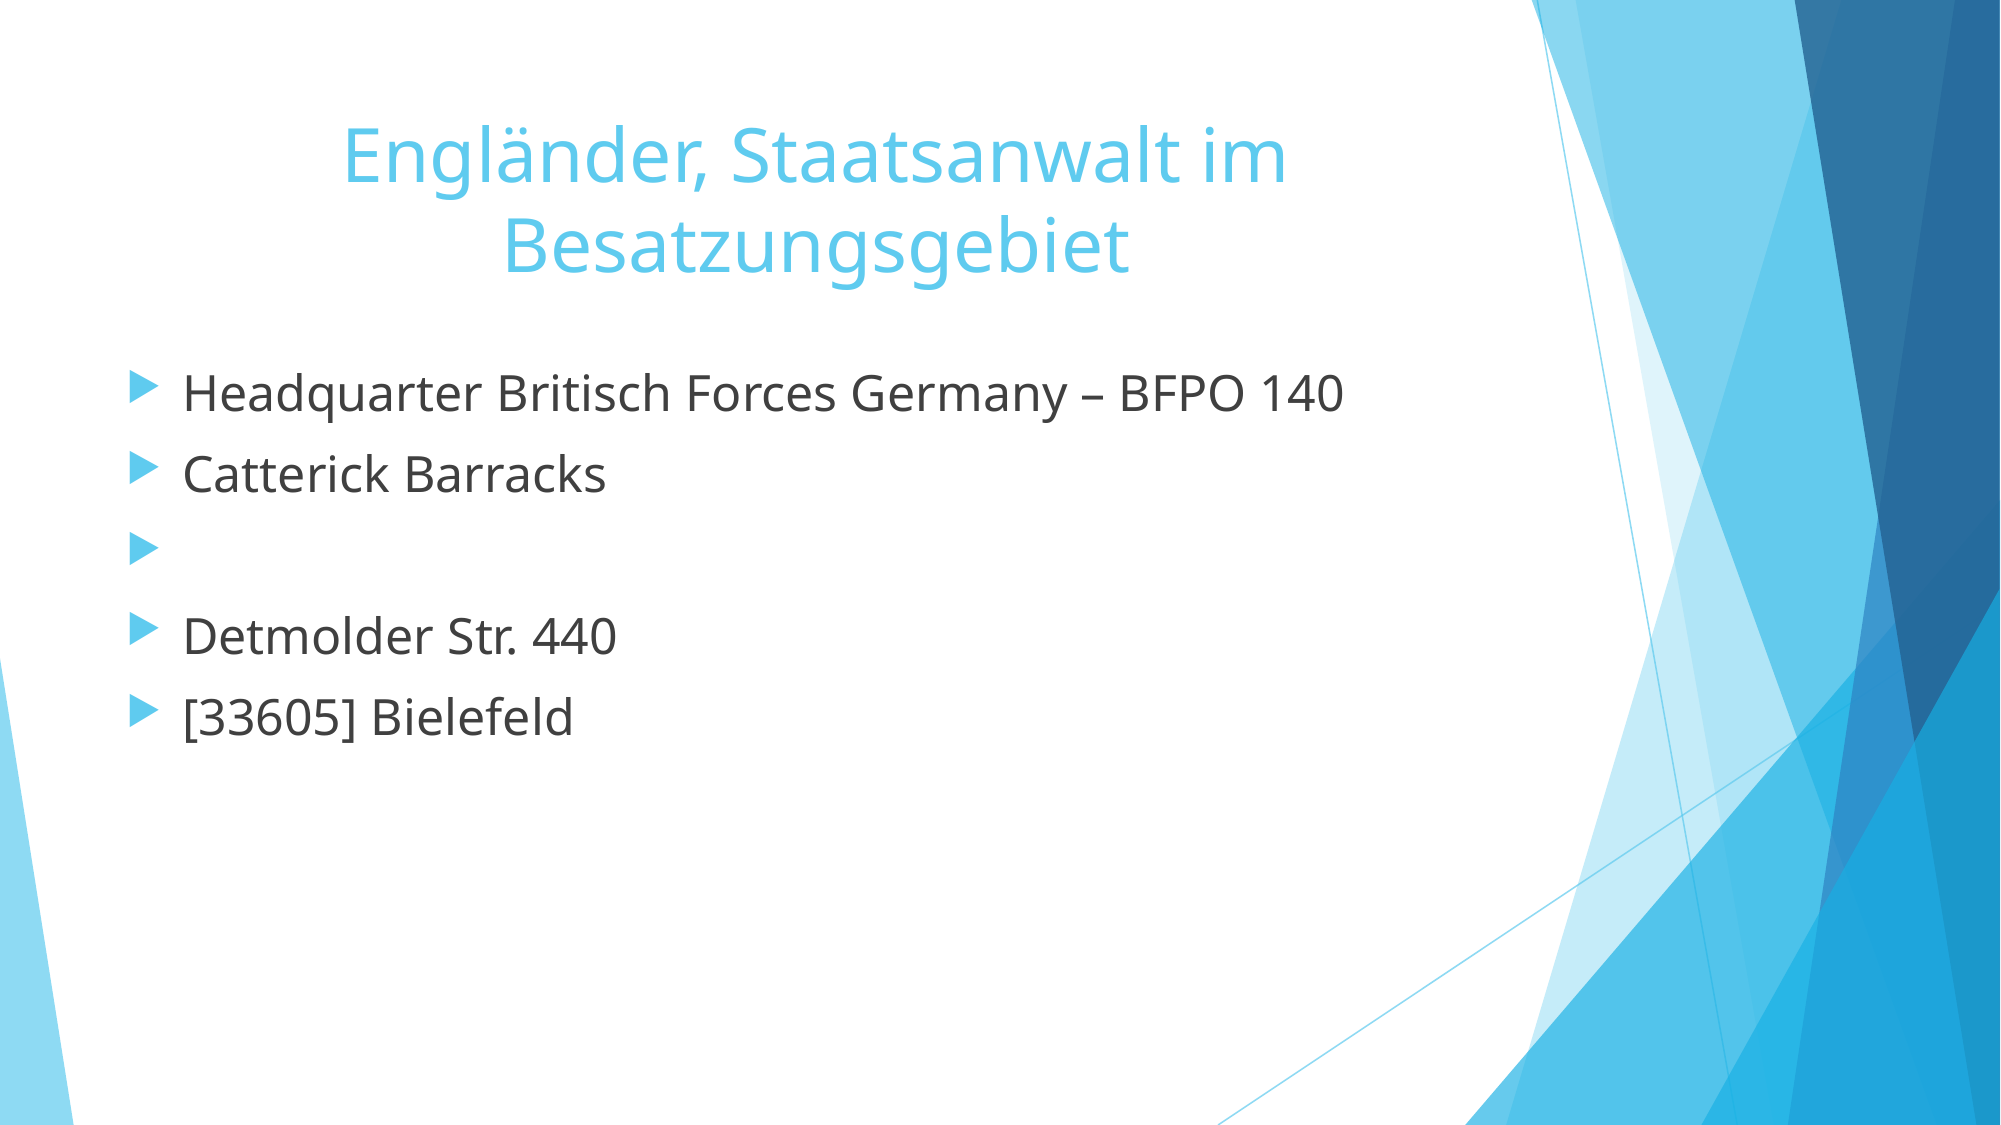

# Engländer, Staatsanwalt im Besatzungsgebiet
Headquarter Britisch Forces Germany – BFPO 140
Catterick Barracks
Detmolder Str. 440
[33605] Bielefeld